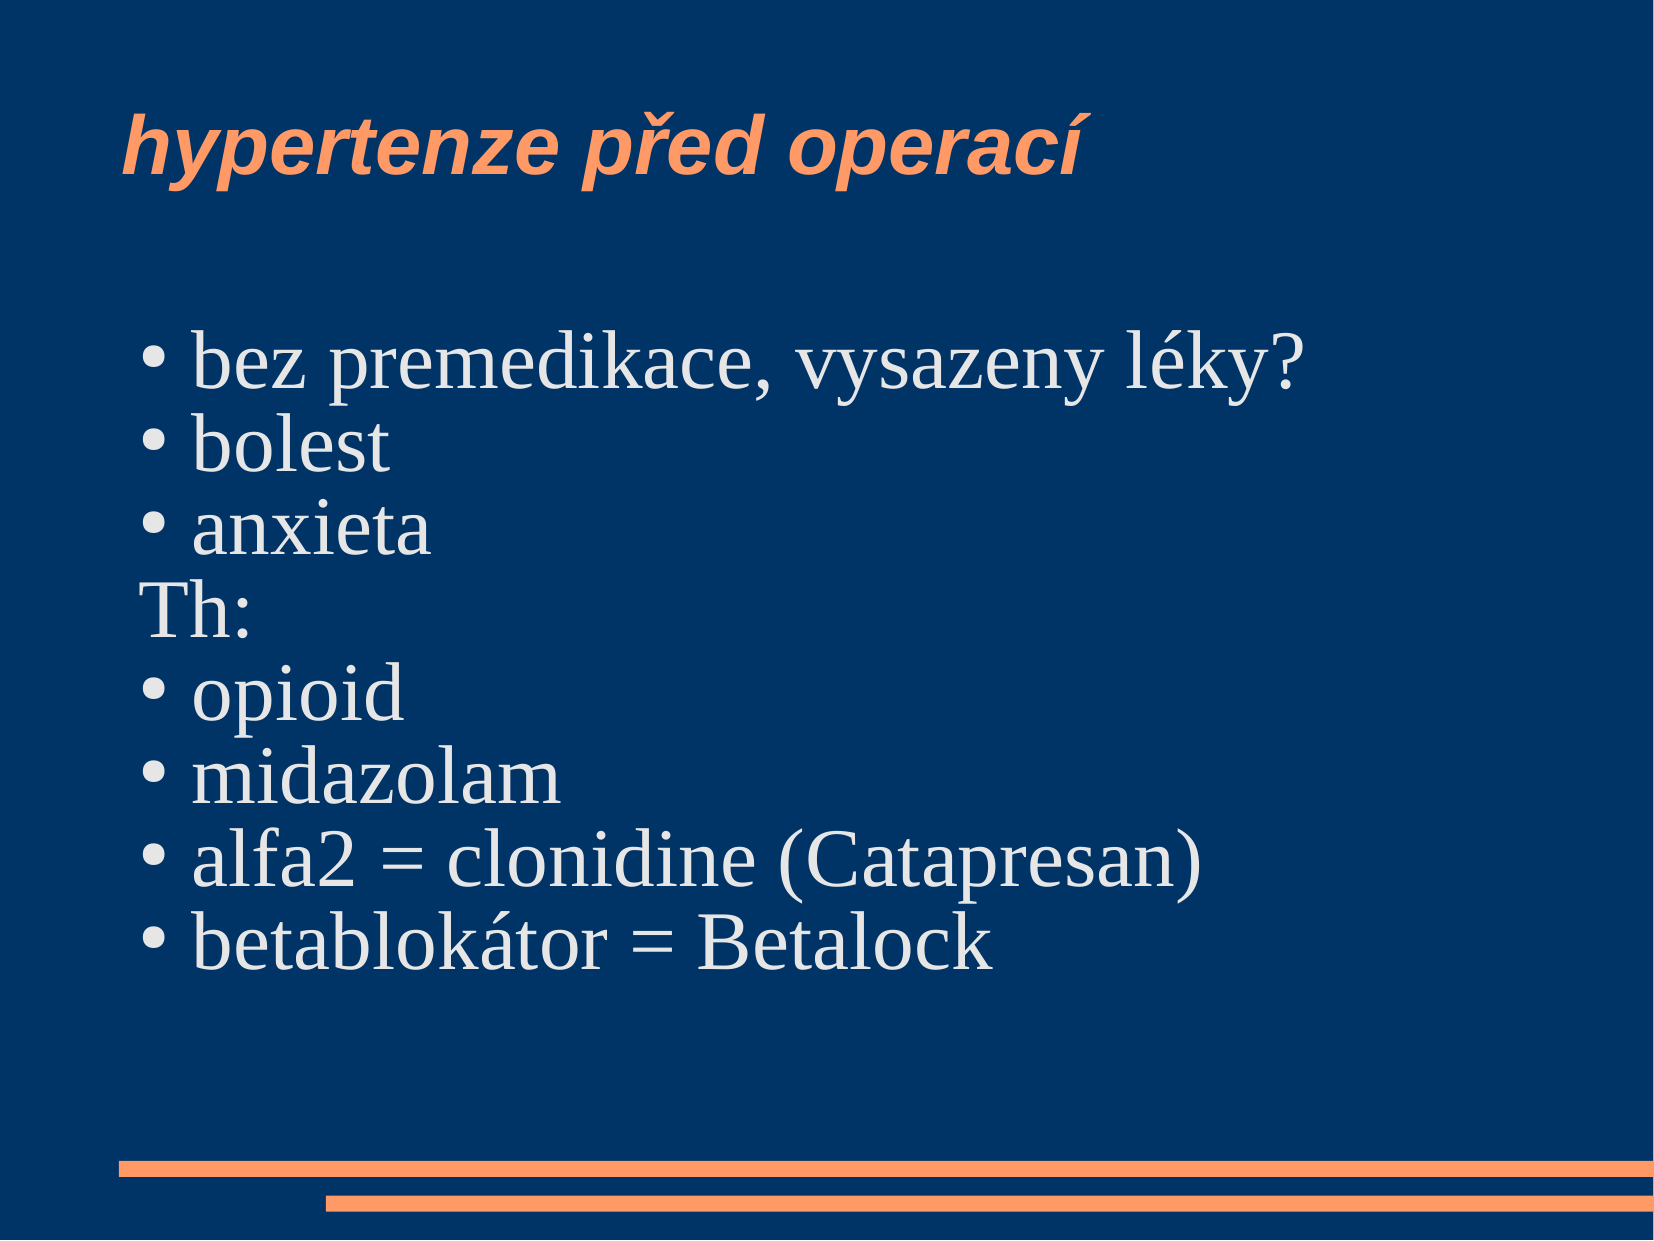

# hypertenze před operací
bez premedikace, vysazeny léky?
bolest
anxieta
Th:
opioid
midazolam
alfa2 = clonidine (Catapresan)
betablokátor = Betalock